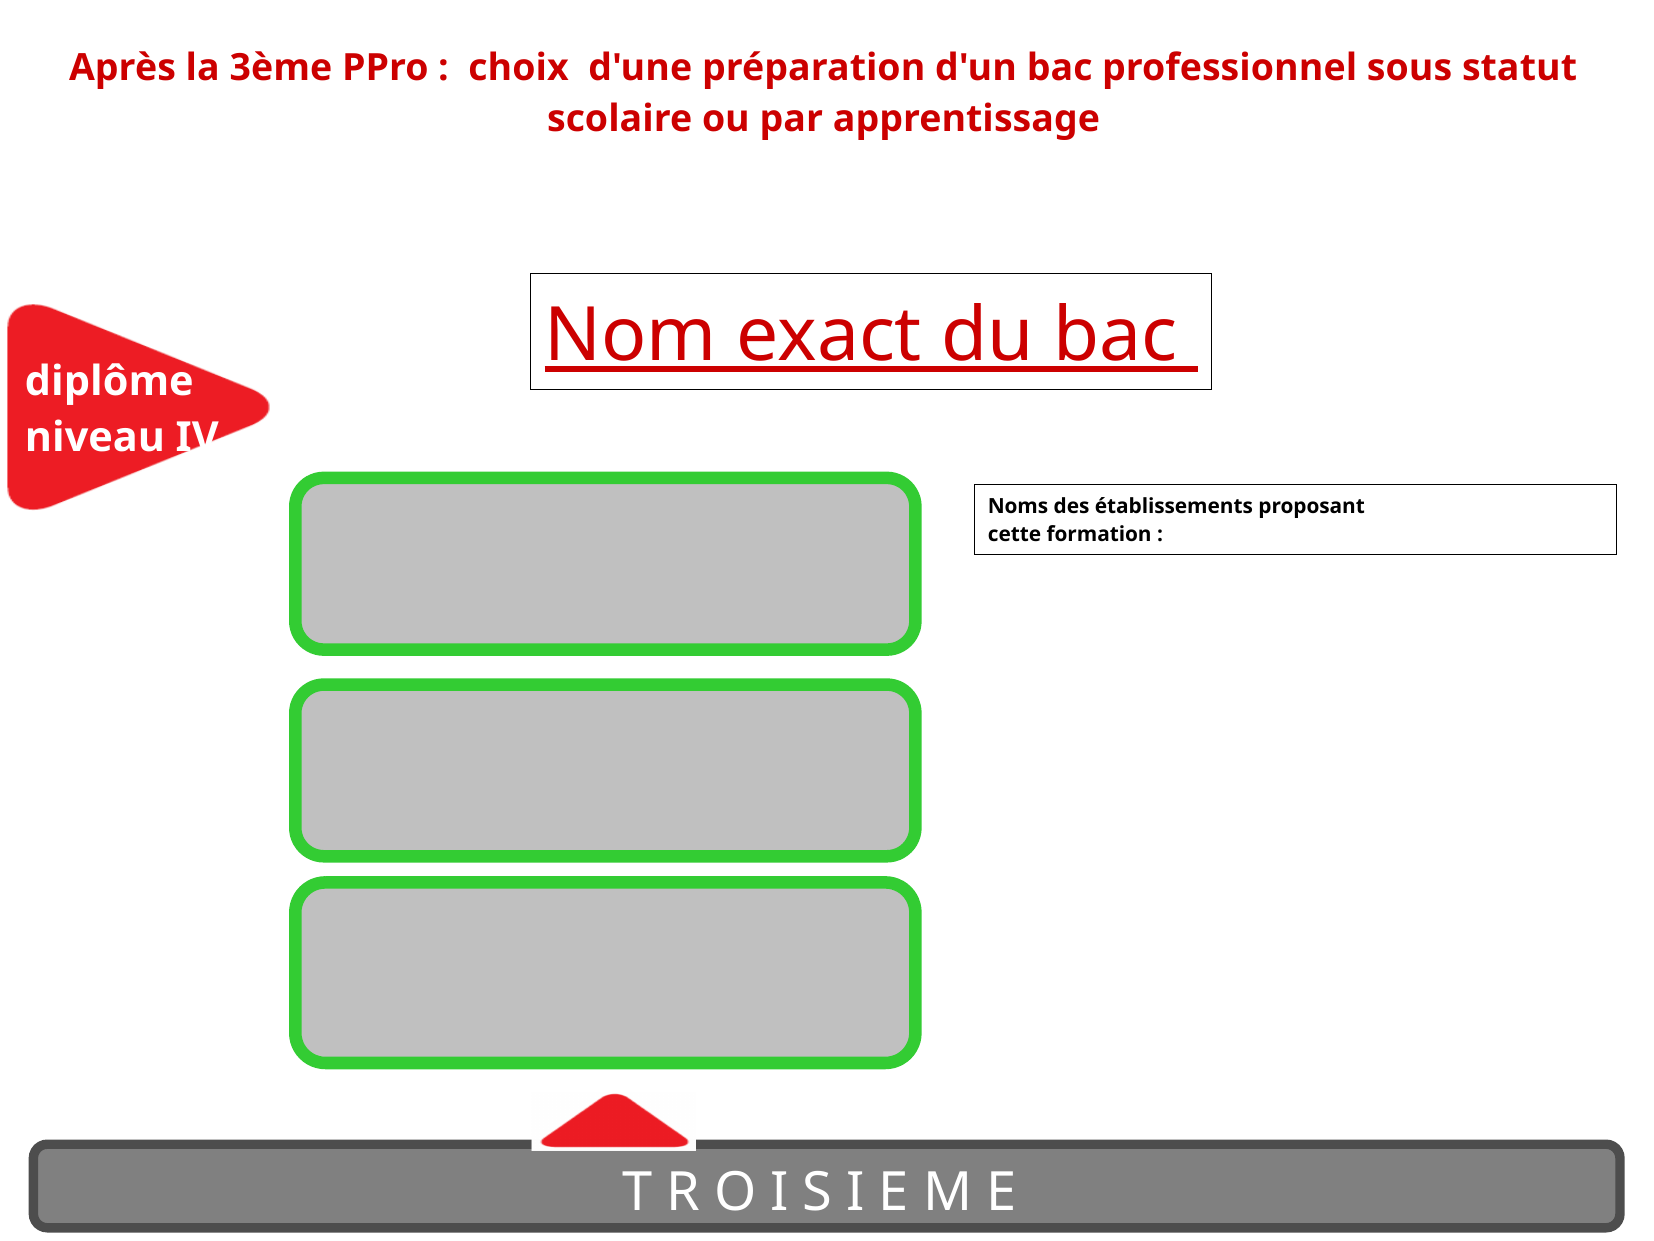

Après la 3ème PPro : choix d'une préparation d'un bac professionnel sous statut scolaire ou par apprentissage
PARCOURS DE LA VOIE PROFESSIONNELLE
Nom exact du bac
diplôme
niveau IV
Noms des établissements proposant
cette formation :
T R O I S I E M E